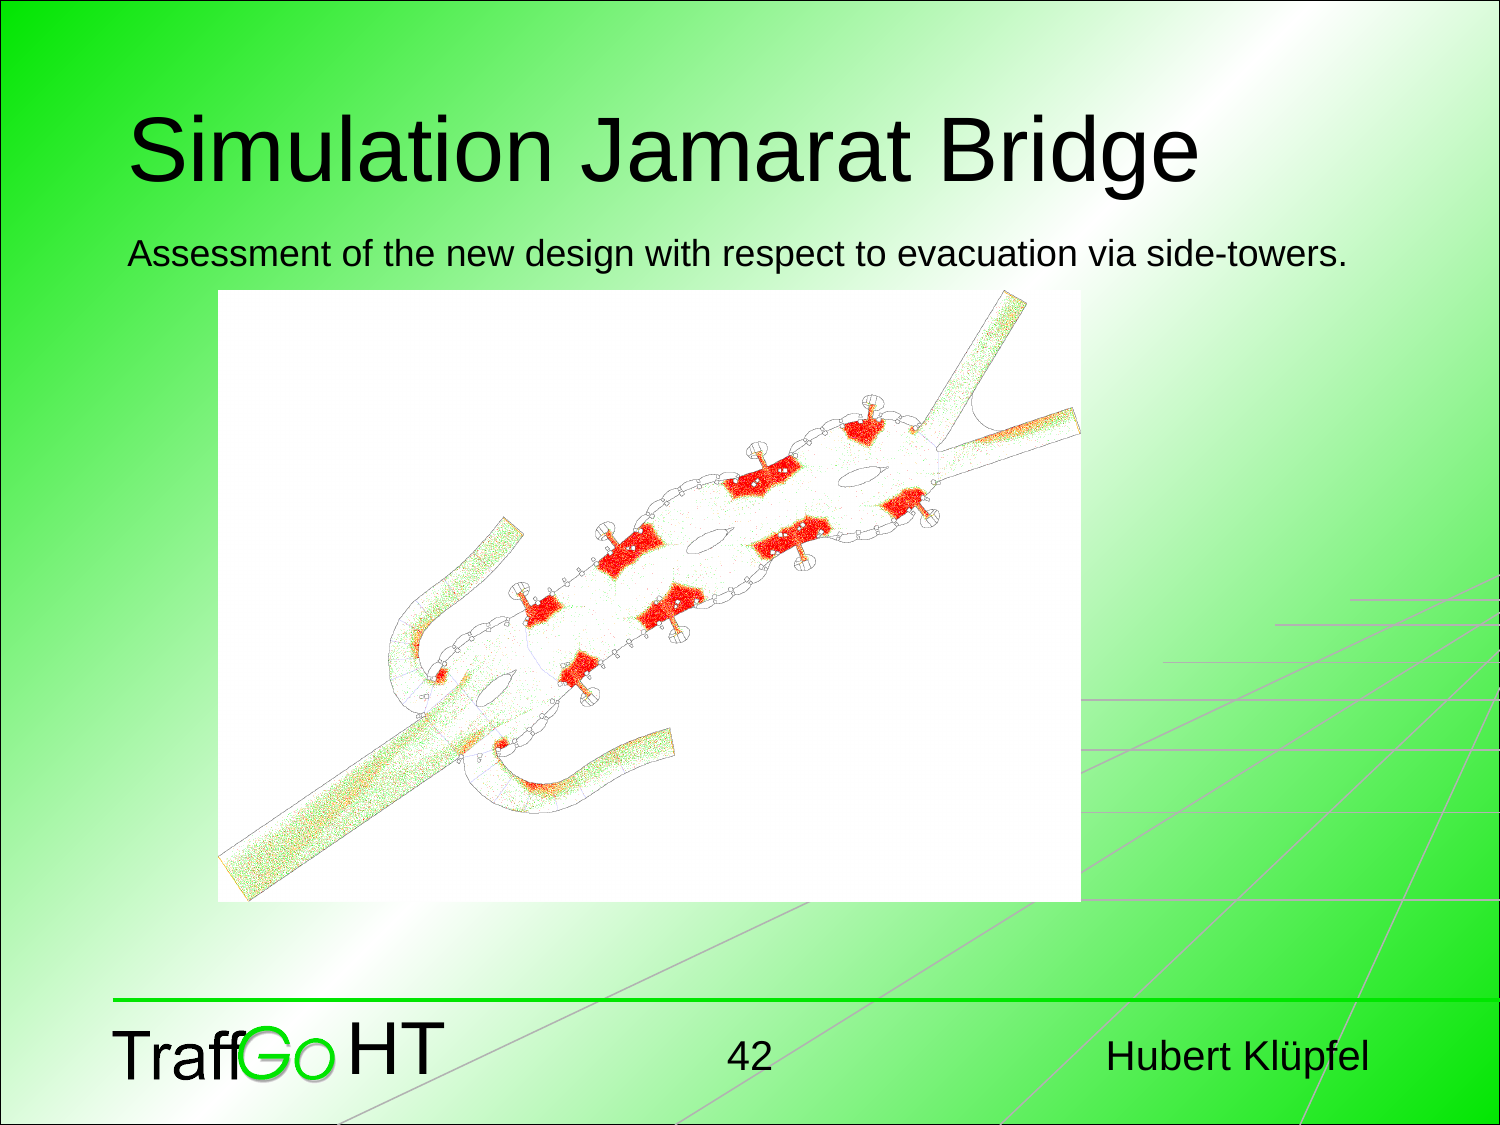

# Simulation Jamarat Bridge
Assessment of the new design with respect to evacuation via side-towers.